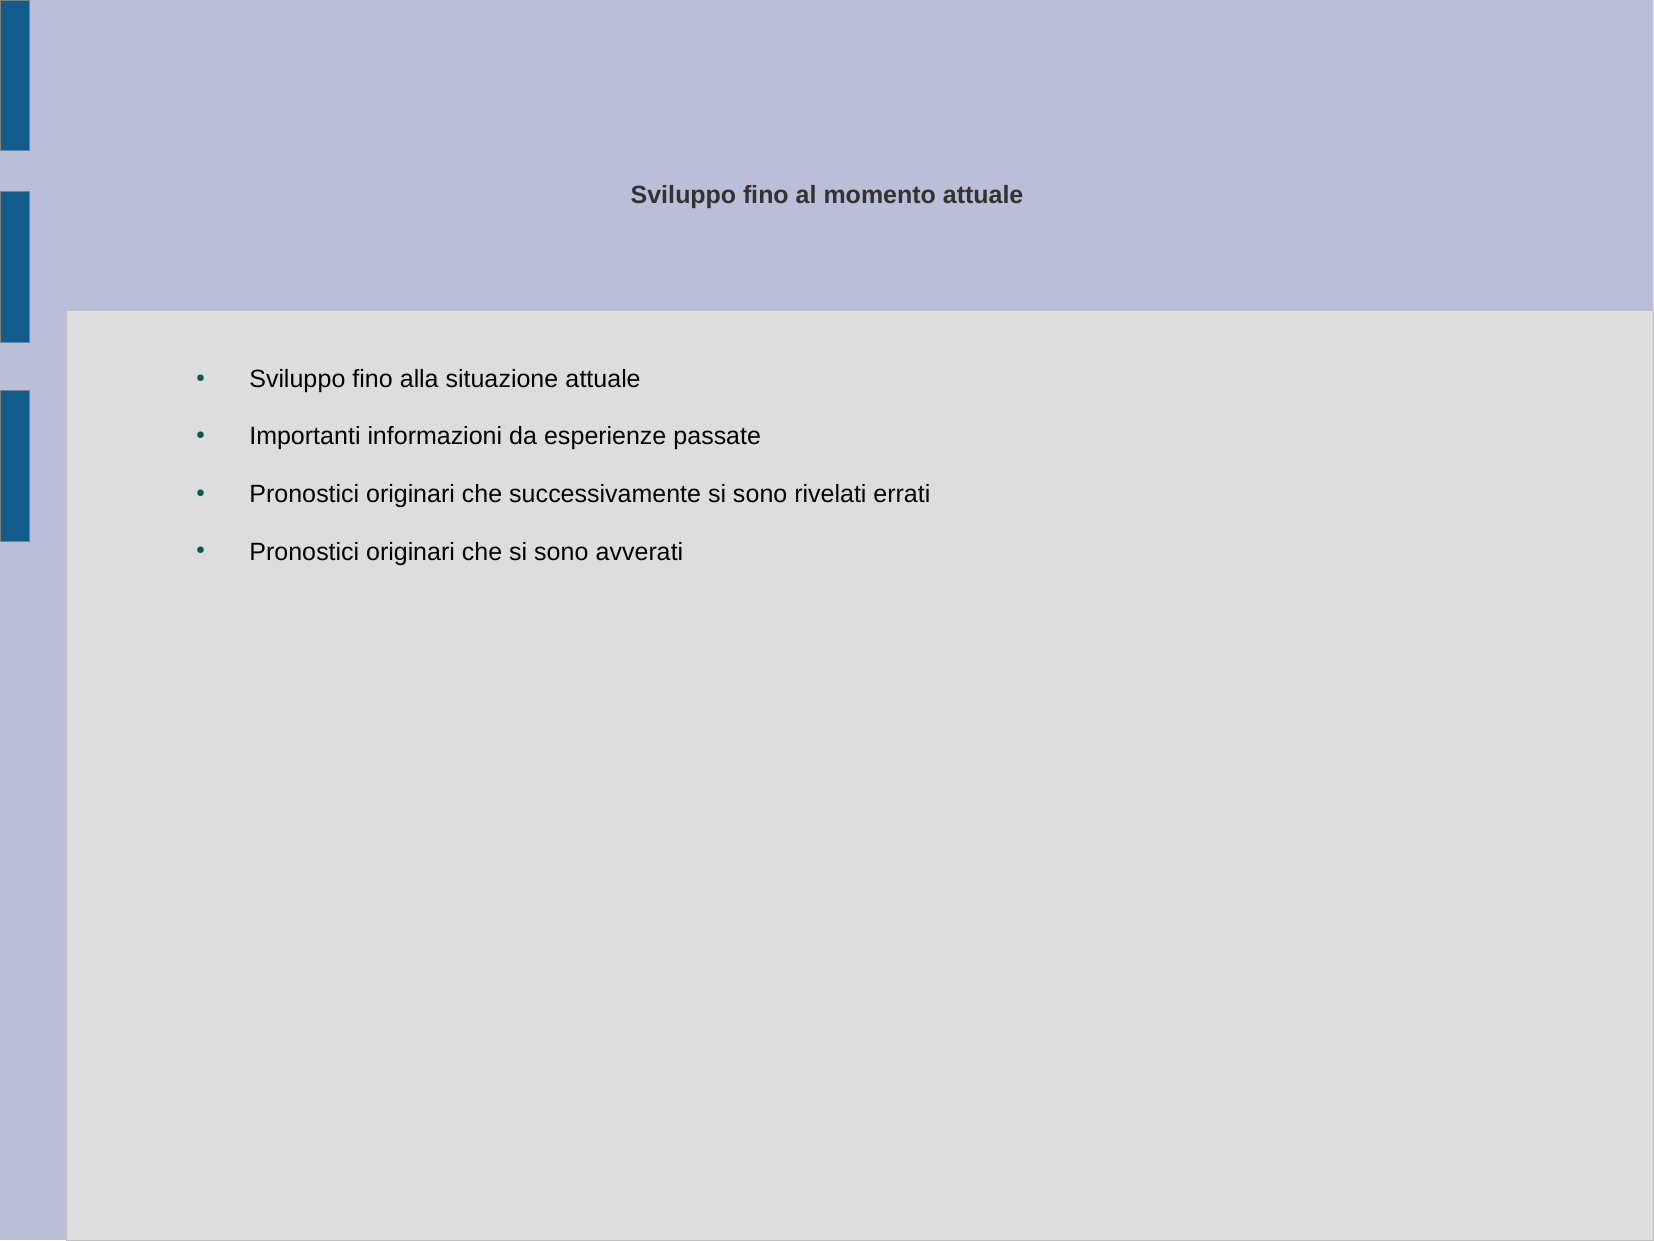

# Sviluppo fino al momento attuale
Sviluppo fino alla situazione attuale
Importanti informazioni da esperienze passate
Pronostici originari che successivamente si sono rivelati errati
Pronostici originari che si sono avverati